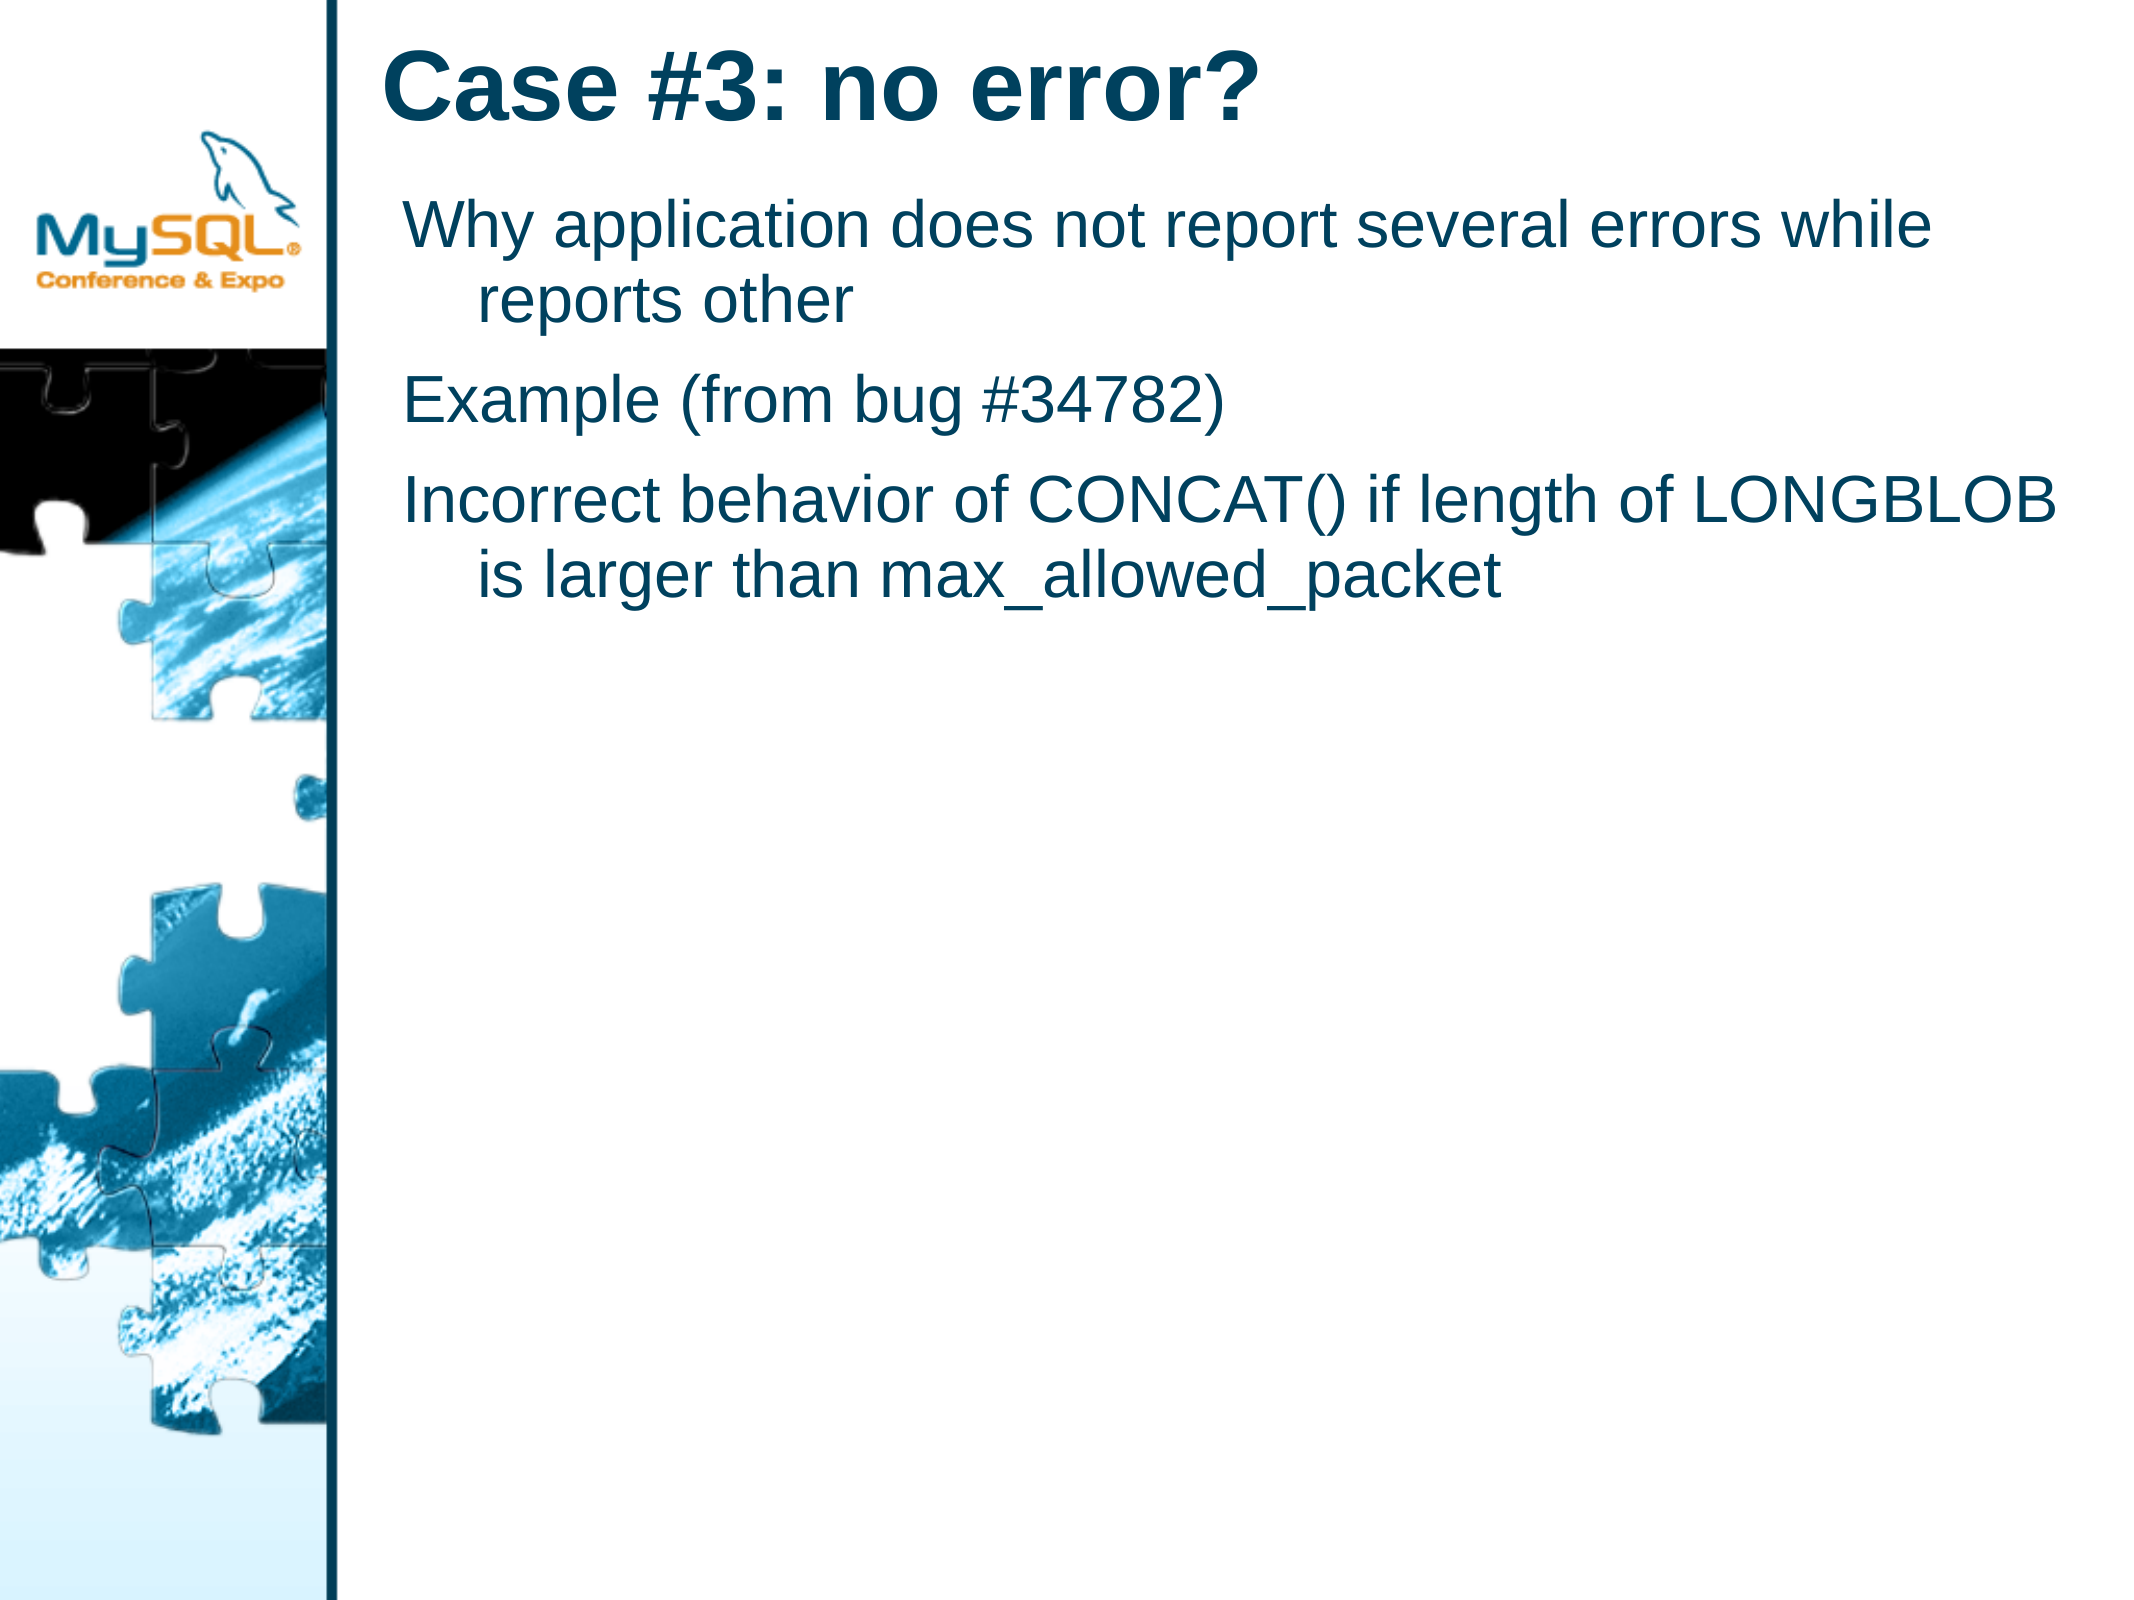

# Case #3: no error?
Why application does not report several errors while reports other
Example (from bug #34782)
Incorrect behavior of CONCAT() if length of LONGBLOB is larger than max_allowed_packet